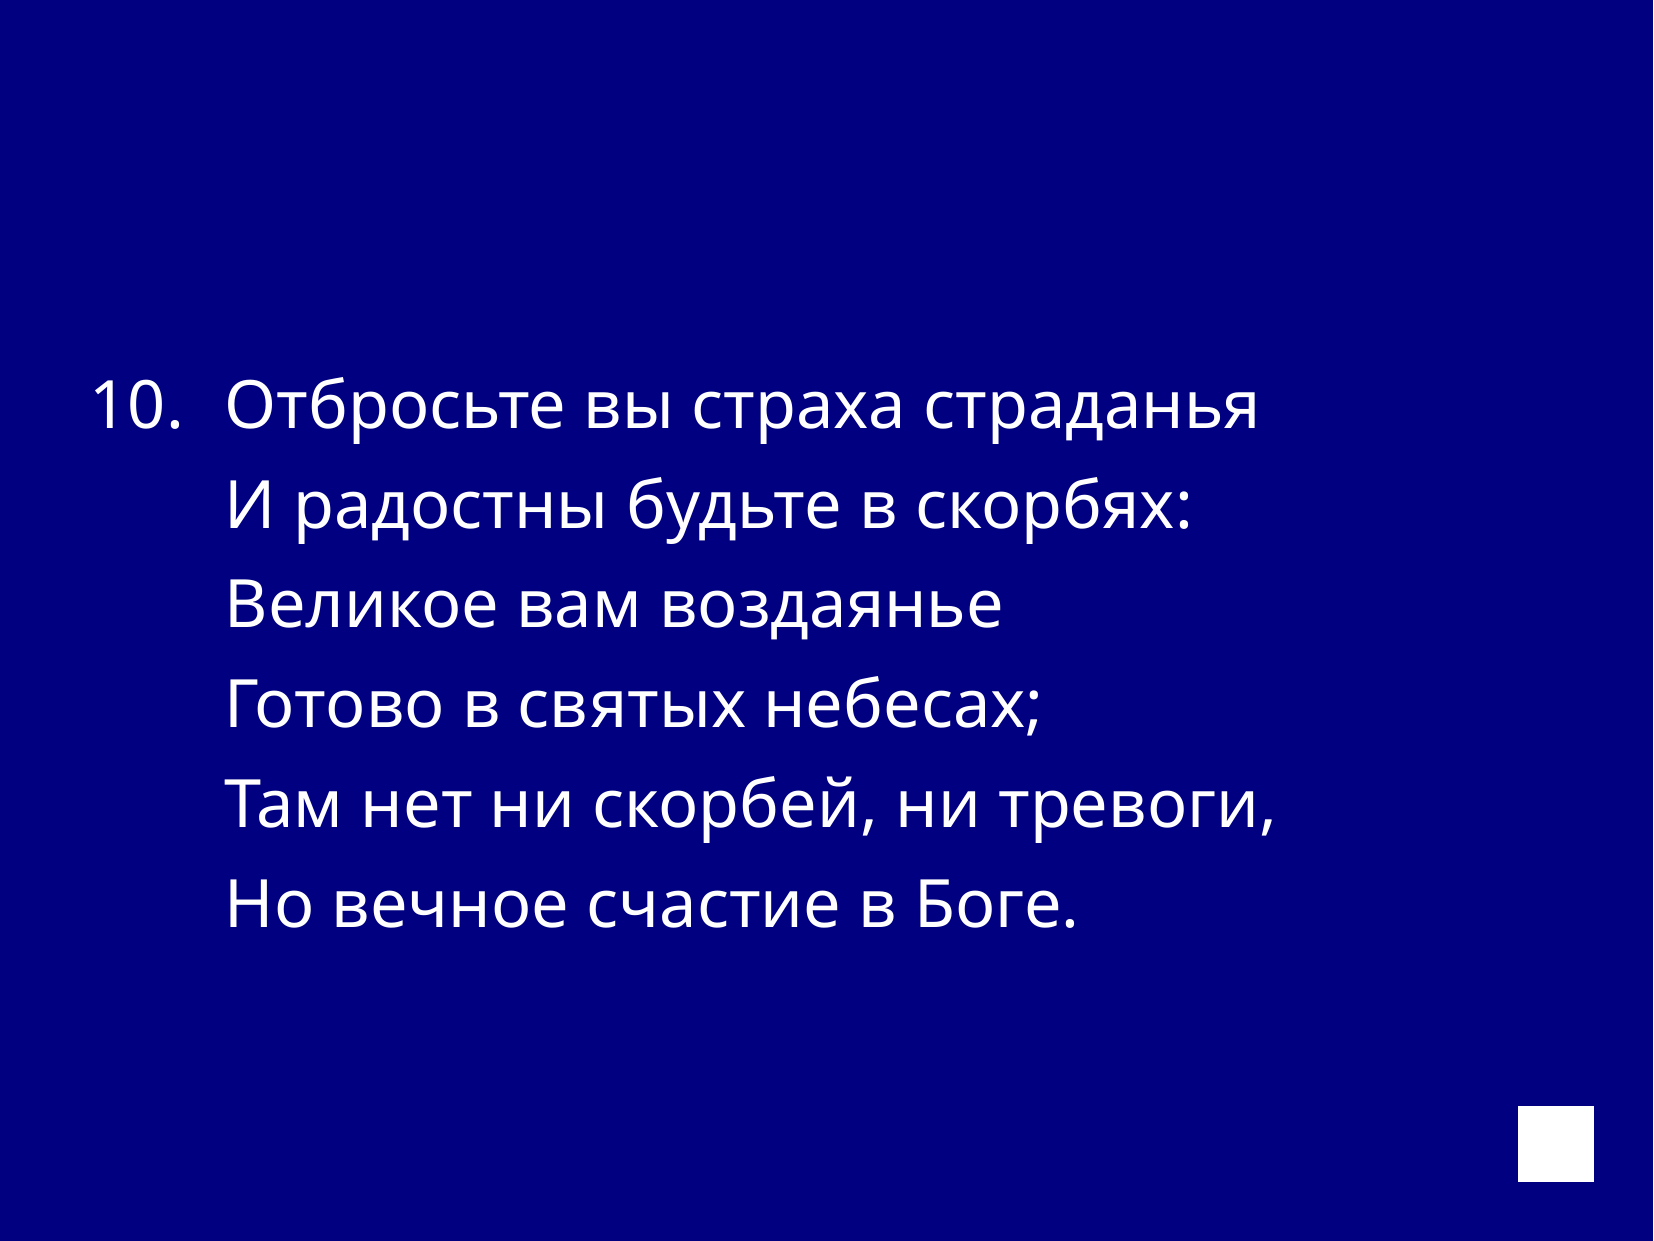

10.	Отбросьте вы страха страданья
	И радостны будьте в скорбях:
	Великое вам воздаянье
	Готово в святых небесах;
	Там нет ни скорбей, ни тревоги,
	Но вечное счастие в Боге.